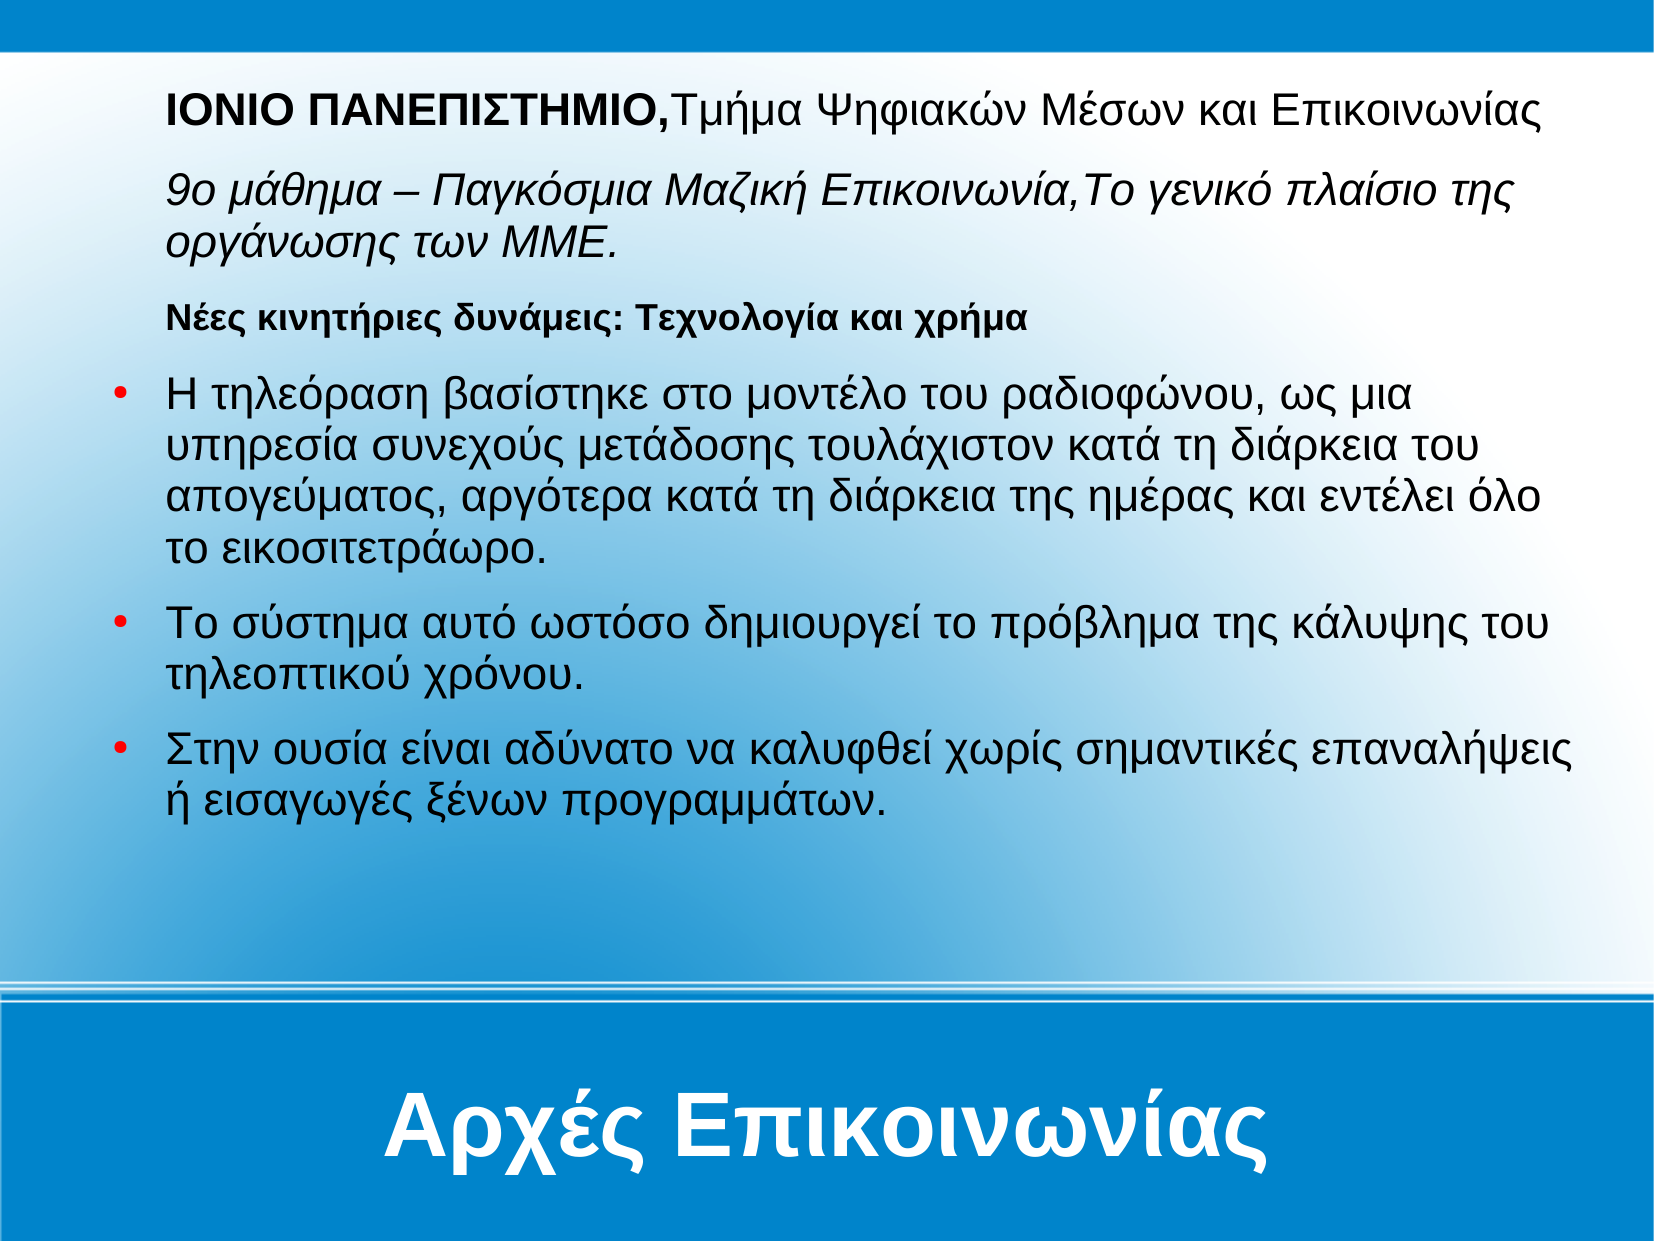

ΙΟΝΙΟ ΠΑΝΕΠΙΣΤΗΜΙΟ,Τμήμα Ψηφιακών Μέσων και Επικοινωνίας
9ο μάθημα – Παγκόσμια Μαζική Επικοινωνία,Το γενικό πλαίσιο της οργάνωσης των ΜΜΕ.
Νέες κινητήριες δυνάμεις: Τεχνολογία και χρήμα
Η τηλεόραση βασίστηκε στο μοντέλο του ραδιοφώνου, ως μια υπηρεσία συνεχούς μετάδοσης τουλάχιστον κατά τη διάρκεια του απογεύματος, αργότερα κατά τη διάρκεια της ημέρας και εντέλει όλο το εικοσιτετράωρο.
Το σύστημα αυτό ωστόσο δημιουργεί το πρόβλημα της κάλυψης του τηλεοπτικού χρόνου.
Στην ουσία είναι αδύνατο να καλυφθεί χωρίς σημαντικές επαναλήψεις ή εισαγωγές ξένων προγραμμάτων.
# Αρχές Επικοινωνίας